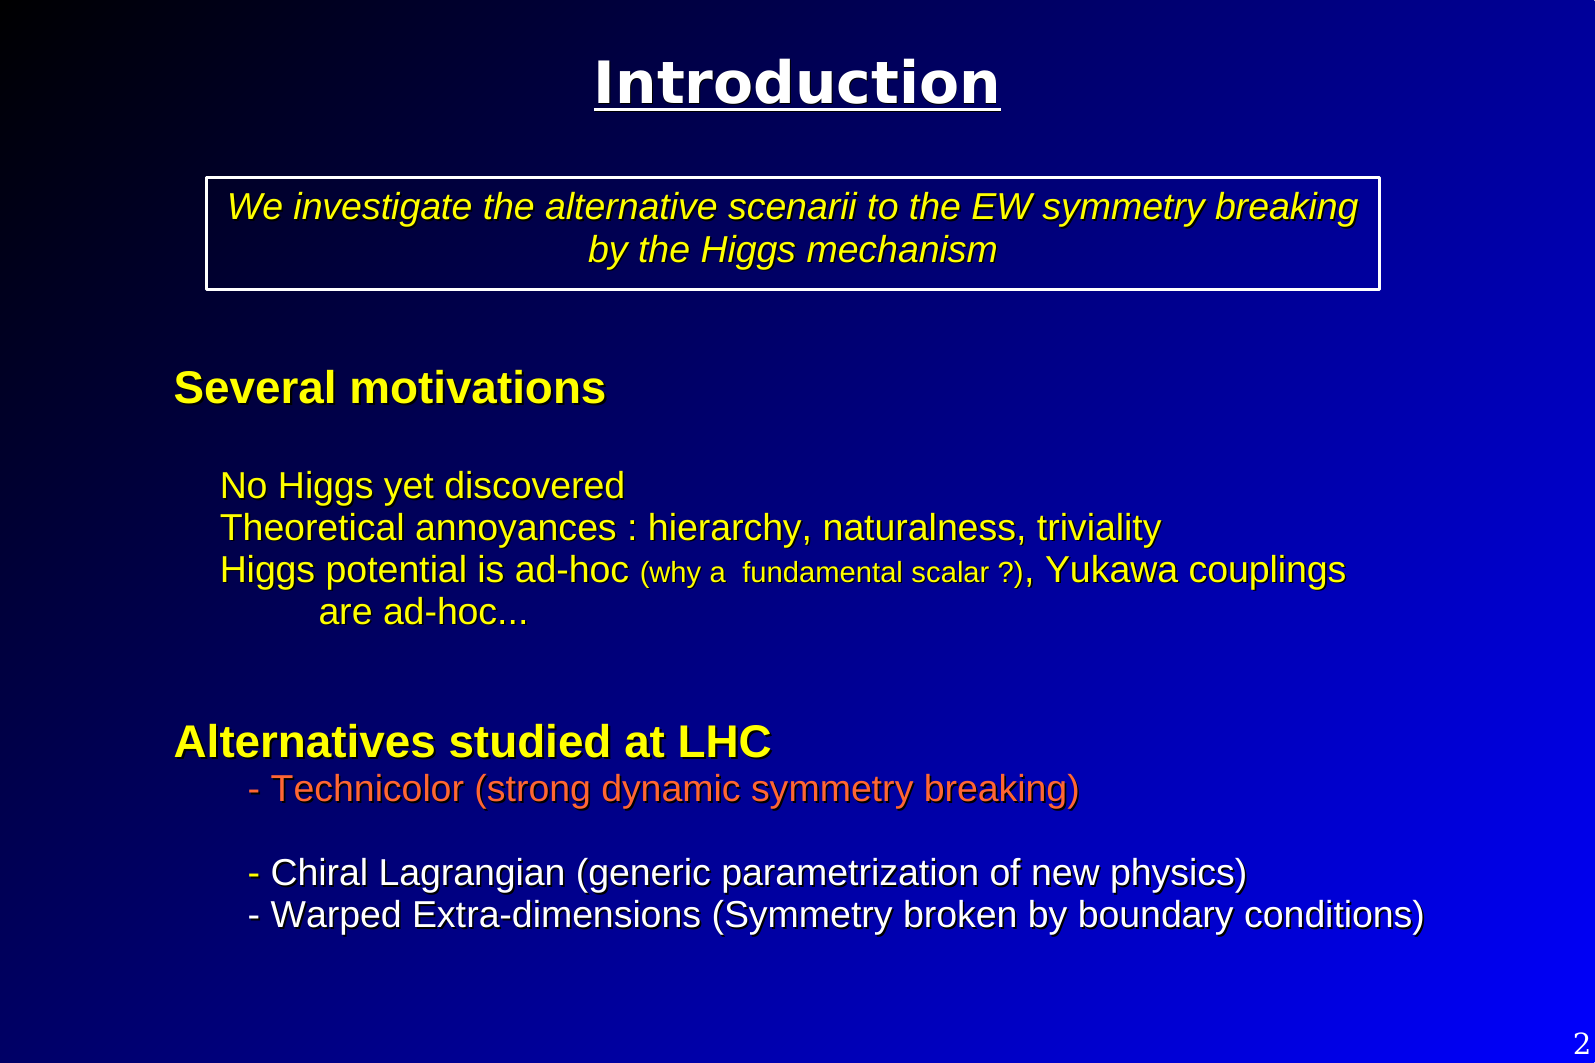

# Introduction
We investigate the alternative scenarii to the EW symmetry breaking
by the Higgs mechanism
Several motivations
 No Higgs yet discovered
 Theoretical annoyances : hierarchy, naturalness, triviality
 Higgs potential is ad-hoc (why a fundamental scalar ?), Yukawa couplings
	are ad-hoc...
Alternatives studied at LHC
	- Technicolor (strong dynamic symmetry breaking)
	- Chiral Lagrangian (generic parametrization of new physics)
	- Warped Extra-dimensions (Symmetry broken by boundary conditions)
2